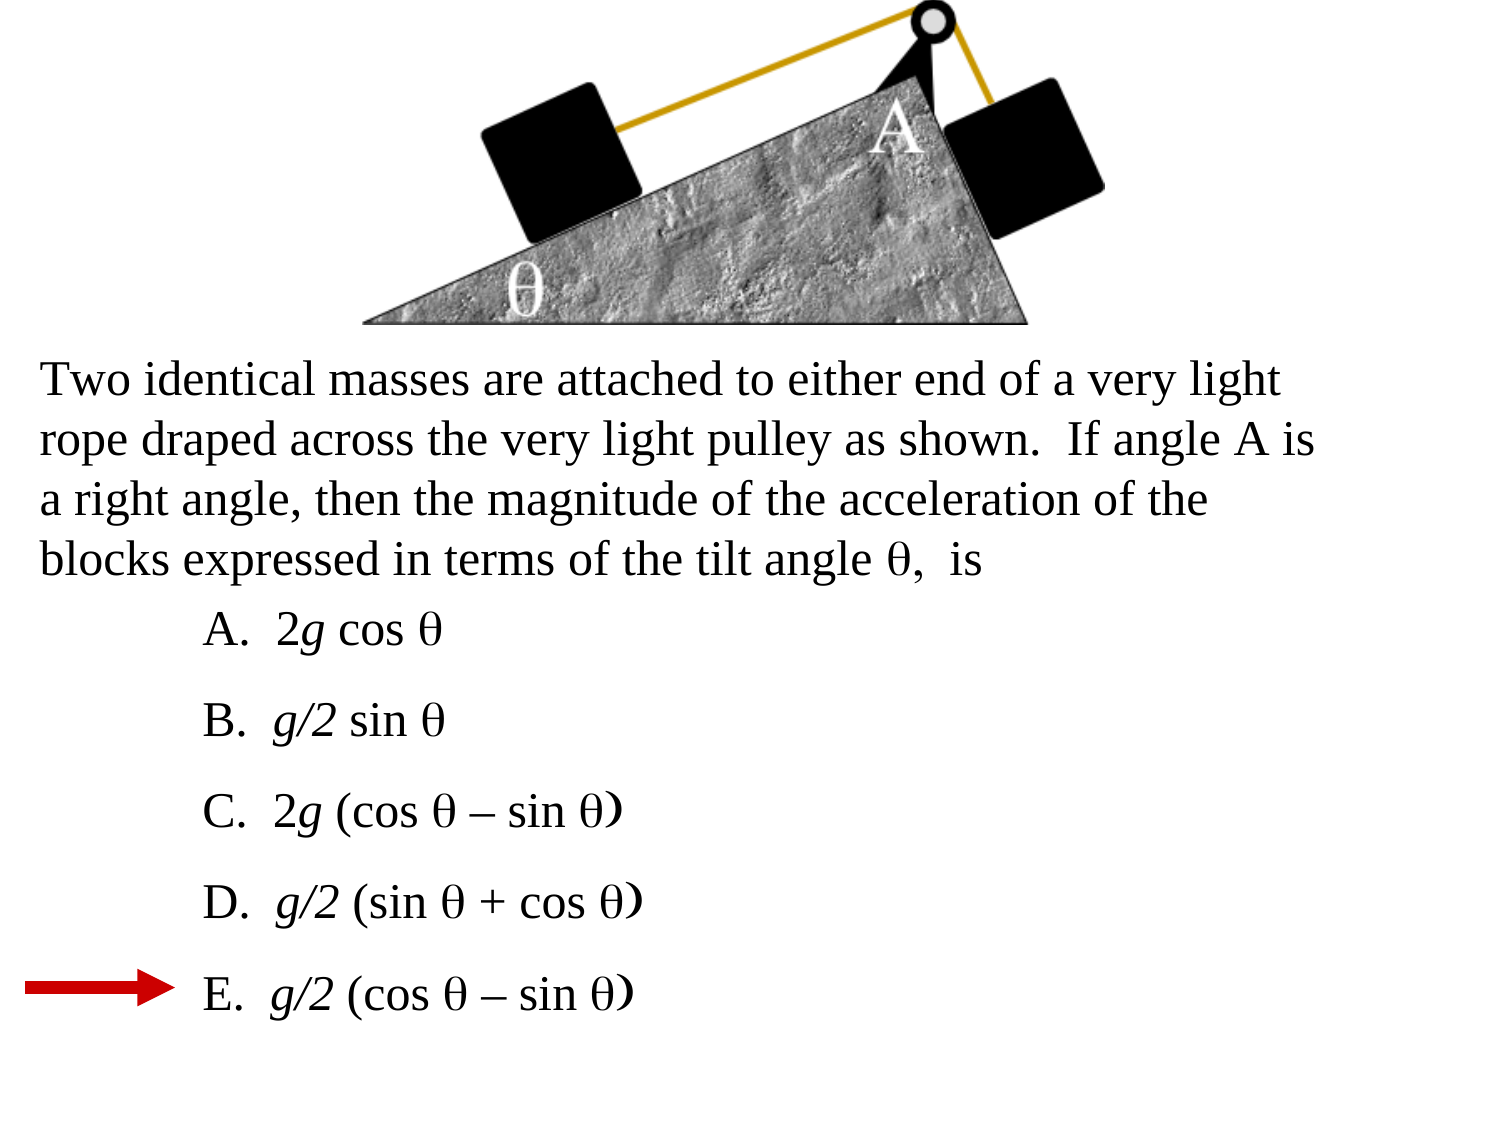

Two identical masses are attached to either end of a very light rope draped across the very light pulley as shown. If angle A is a right angle, then the magnitude of the acceleration of the blocks expressed in terms of the tilt angle θ, is
A. 2g cos θ
B. g/2 sin θ
C. 2g (cos θ – sin θ)
D. g/2 (sin θ + cos θ)
E. g/2 (cos θ – sin θ)